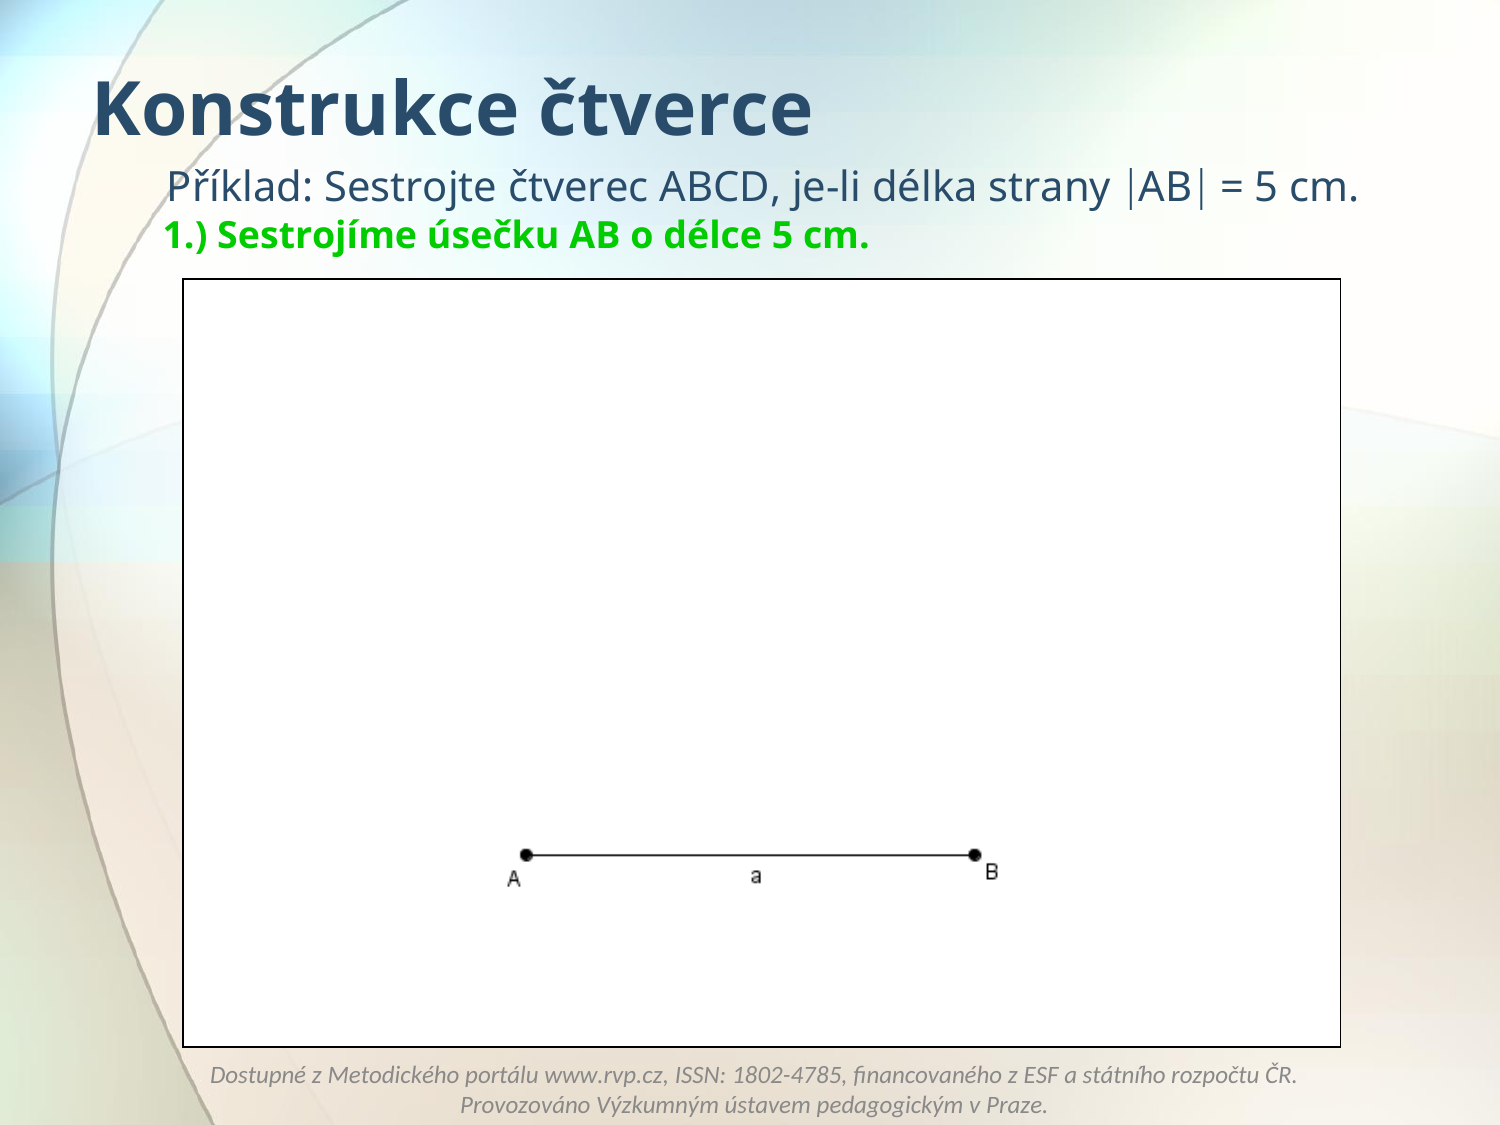

# Konstrukce čtverce
Příklad: Sestrojte čtverec ABCD, je-li délka strany AB = 5 cm.
1.) Sestrojíme úsečku AB o délce 5 cm.